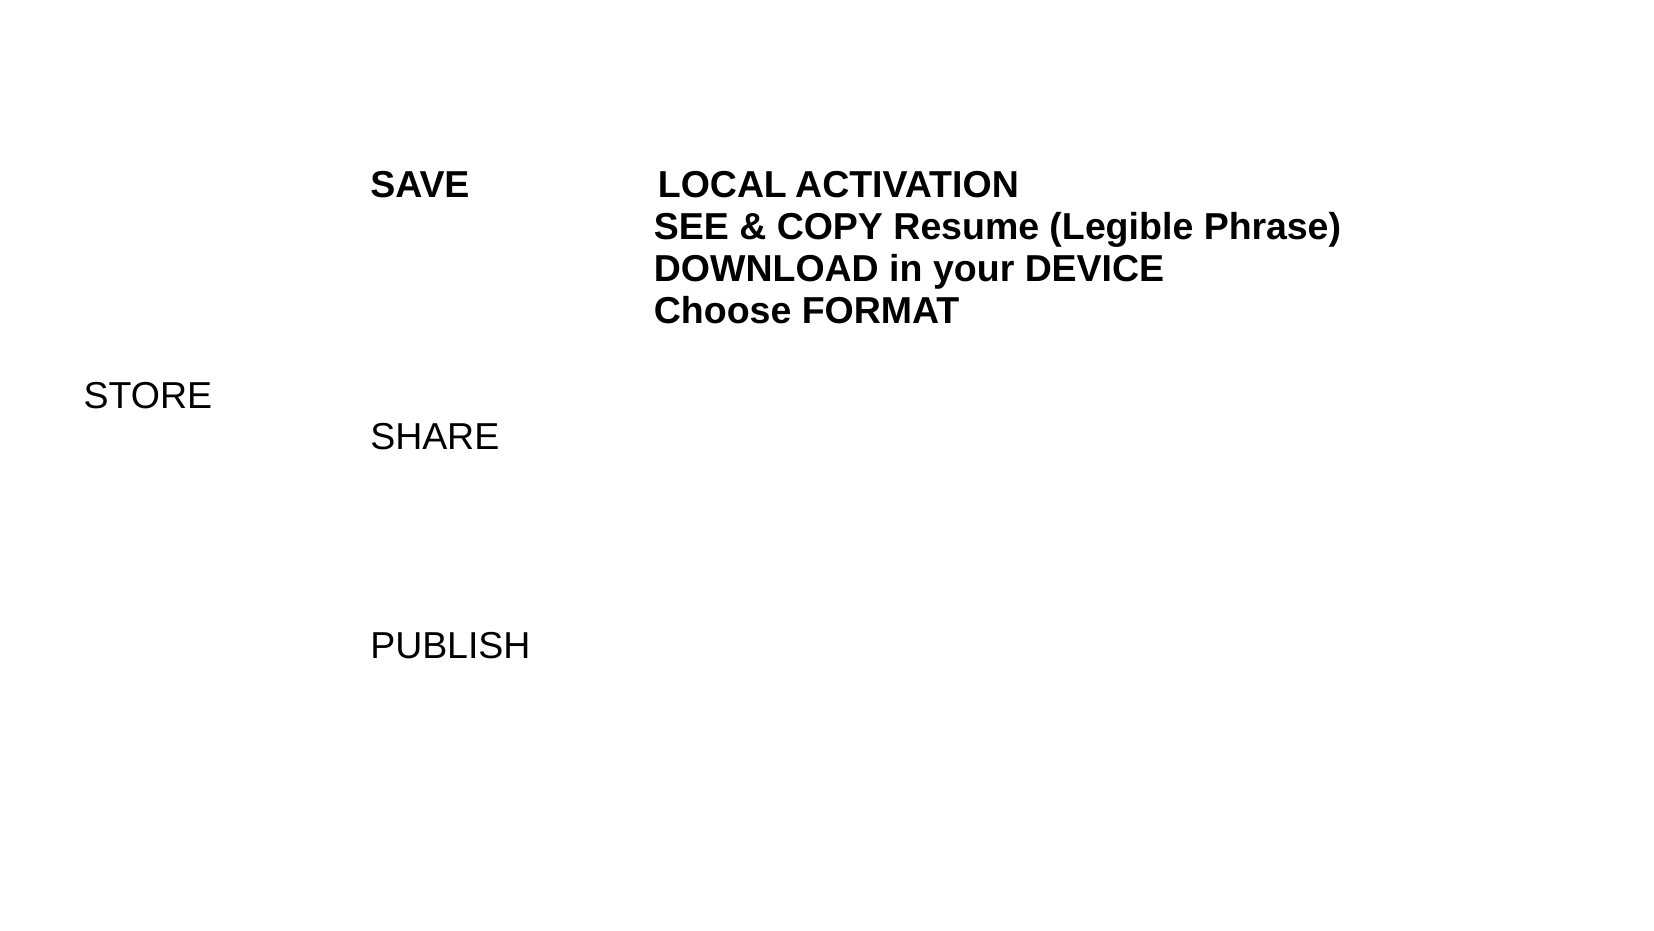

SAVE LOCAL ACTIVATION
 SEE & COPY Resume (Legible Phrase)
 DOWNLOAD in your DEVICE
 Choose FORMAT
SHARE
PUBLISH
STORE